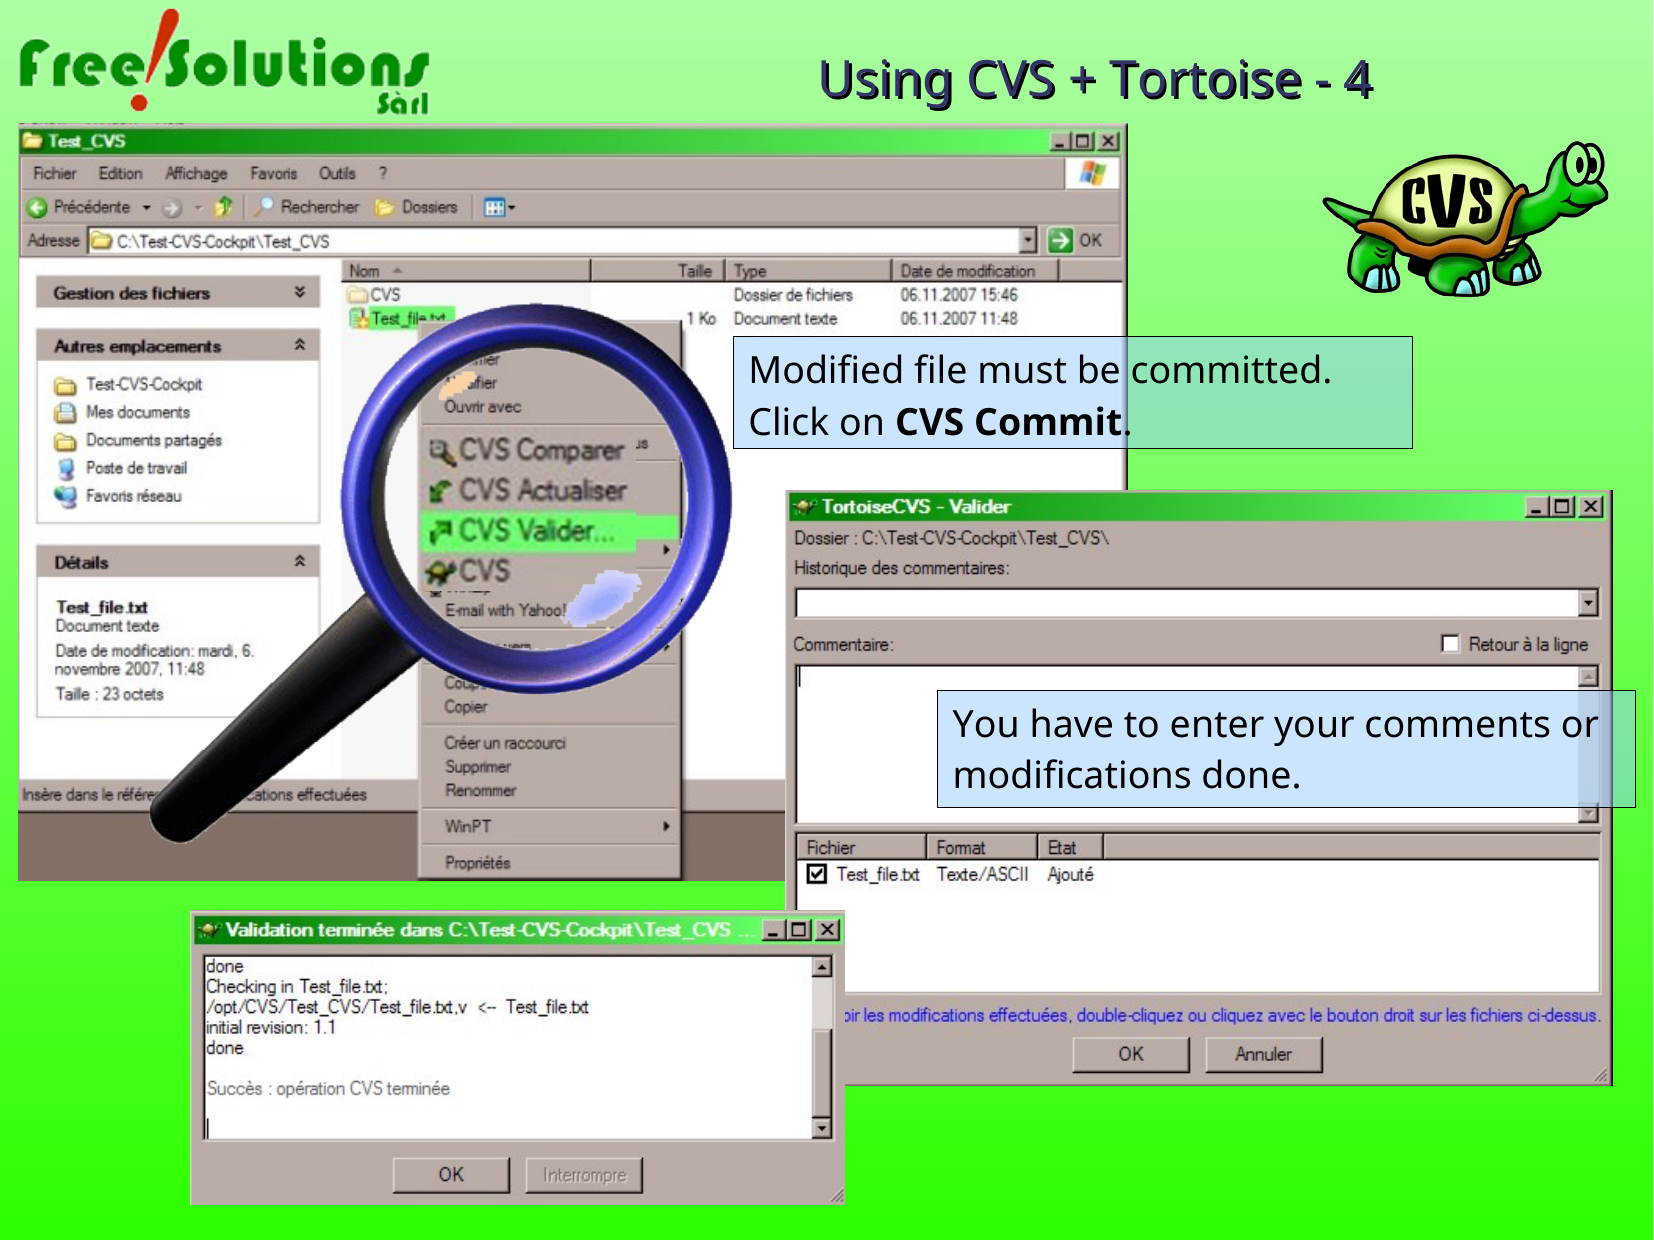

Using CVS + Tortoise - 4
Modified file must be committed.
Click on CVS Commit.
You have to enter your comments or modifications done.